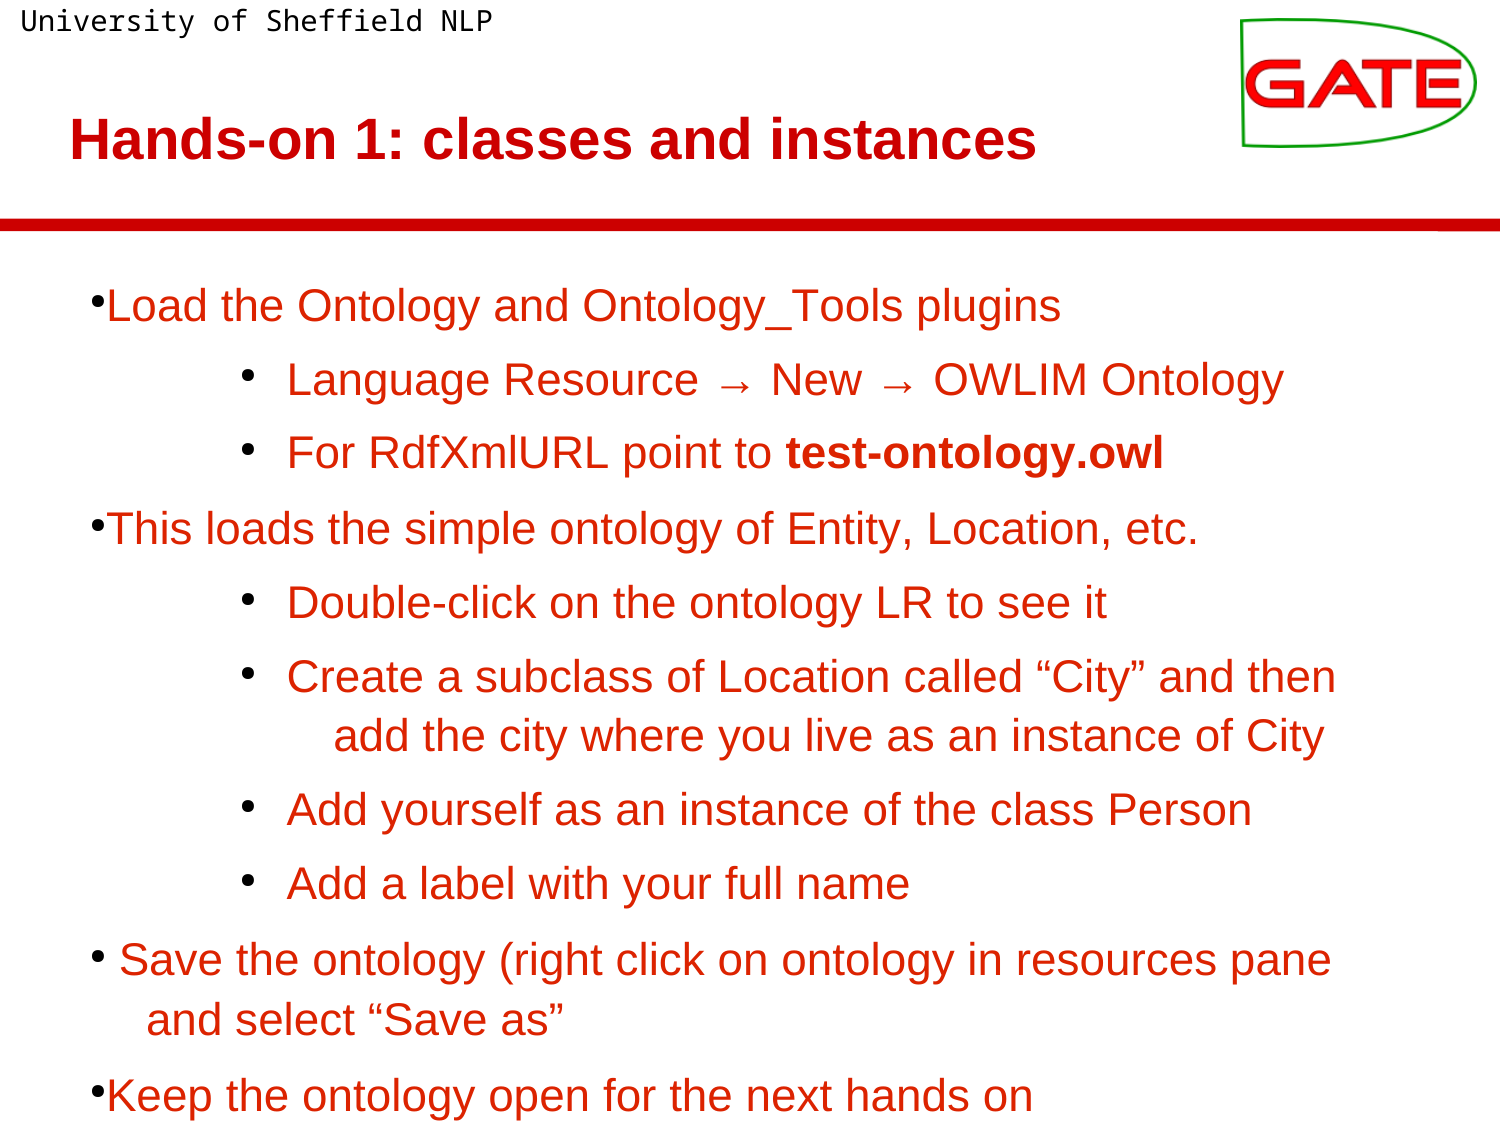

# Hands-on 1: classes and instances
Load the Ontology and Ontology_Tools plugins
Language Resource → New → OWLIM Ontology
For RdfXmlURL point to test-ontology.owl
This loads the simple ontology of Entity, Location, etc.
Double-click on the ontology LR to see it
Create a subclass of Location called “City” and then add the city where you live as an instance of City
Add yourself as an instance of the class Person
Add a label with your full name
 Save the ontology (right click on ontology in resources pane and select “Save as”
Keep the ontology open for the next hands on